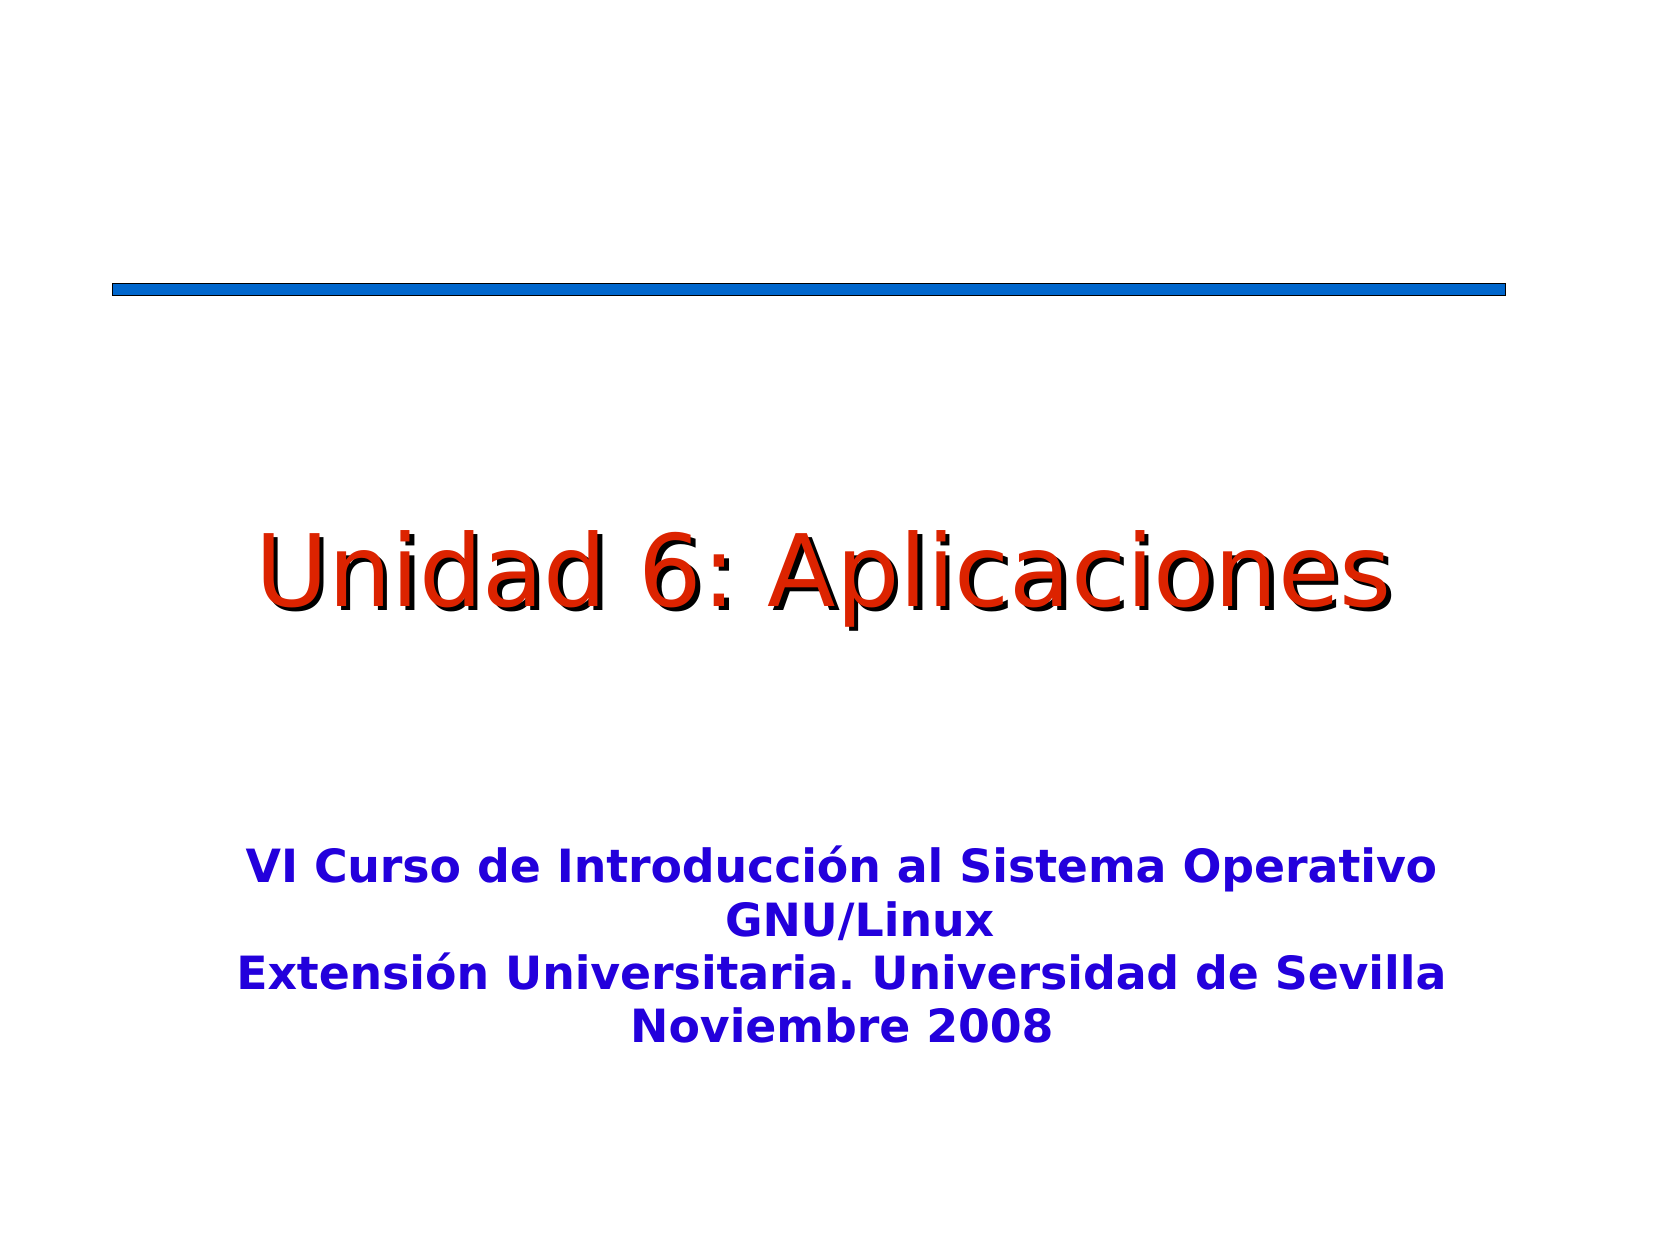

# Unidad 6: Aplicaciones
VI Curso de Introducción al Sistema Operativo GNU/Linux
Extensión Universitaria. Universidad de Sevilla
Noviembre 2008